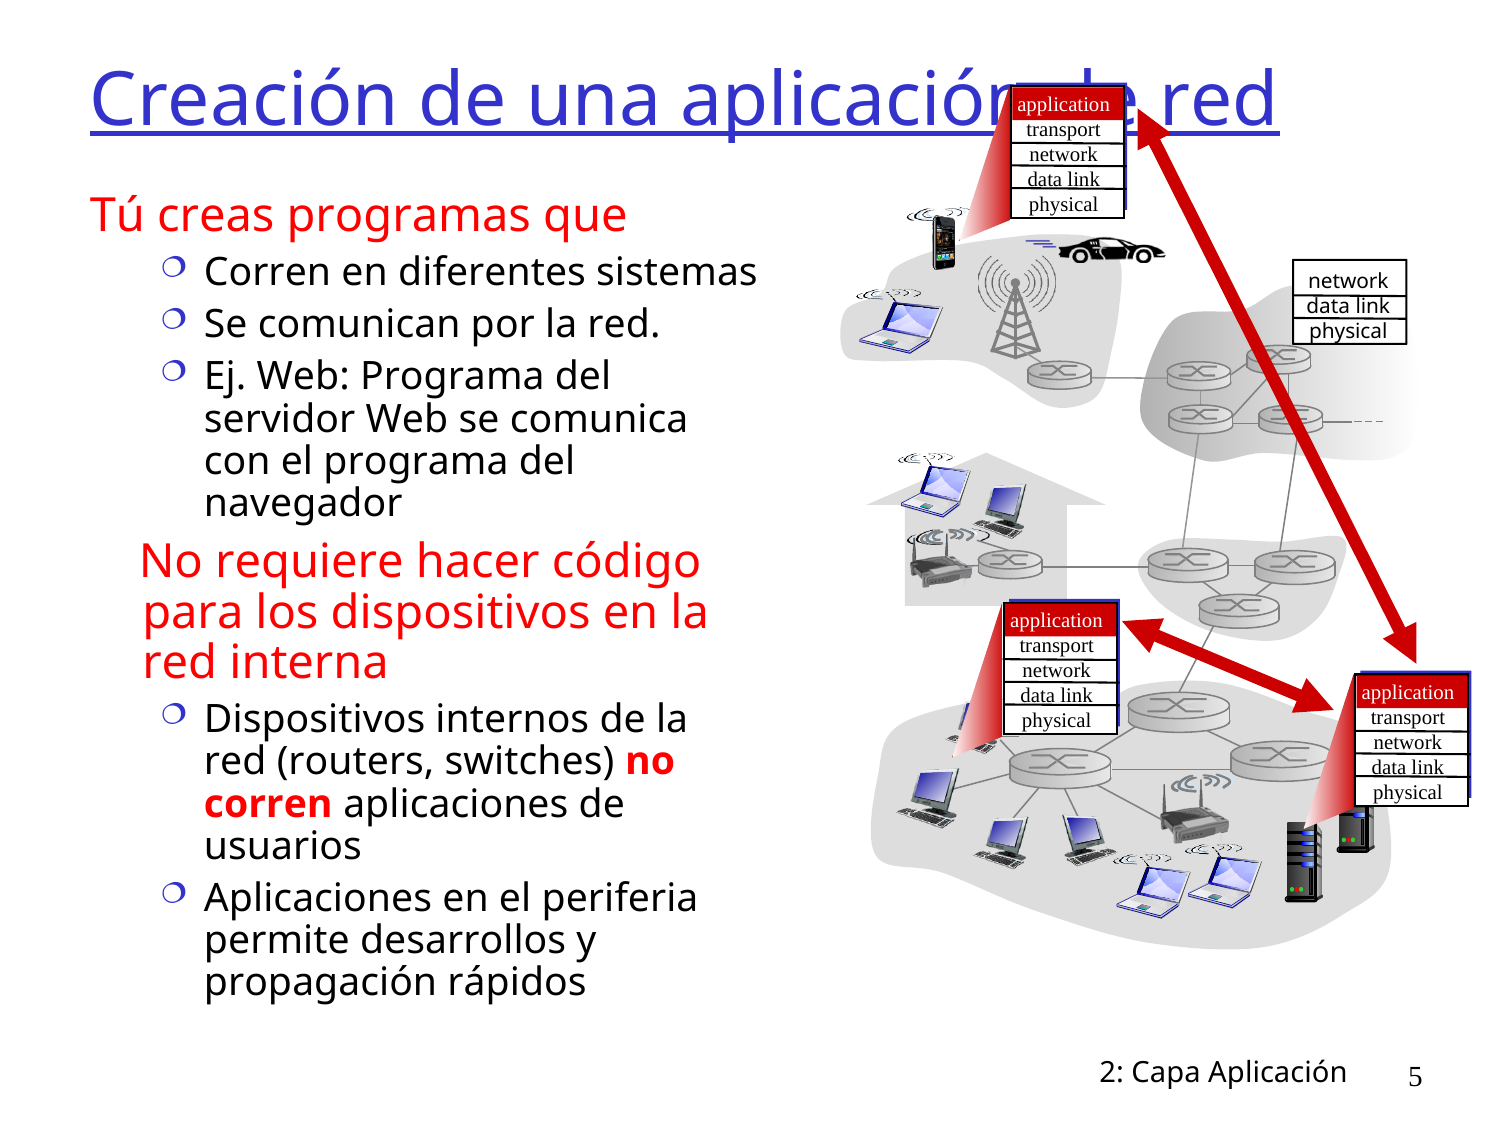

Creación de una aplicación de red
application
transport
network
data link
physical
# Tú creas programas que
Corren en diferentes sistemas
Se comunican por la red.
Ej. Web: Programa del servidor Web se comunica con el programa del navegador
 No requiere hacer código para los dispositivos en la red interna
Dispositivos internos de la red (routers, switches) no corren aplicaciones de usuarios
Aplicaciones en el periferia permite desarrollos y propagación rápidos
network
data link
physical
application
transport
network
data link
physical
application
transport
network
data link
physical